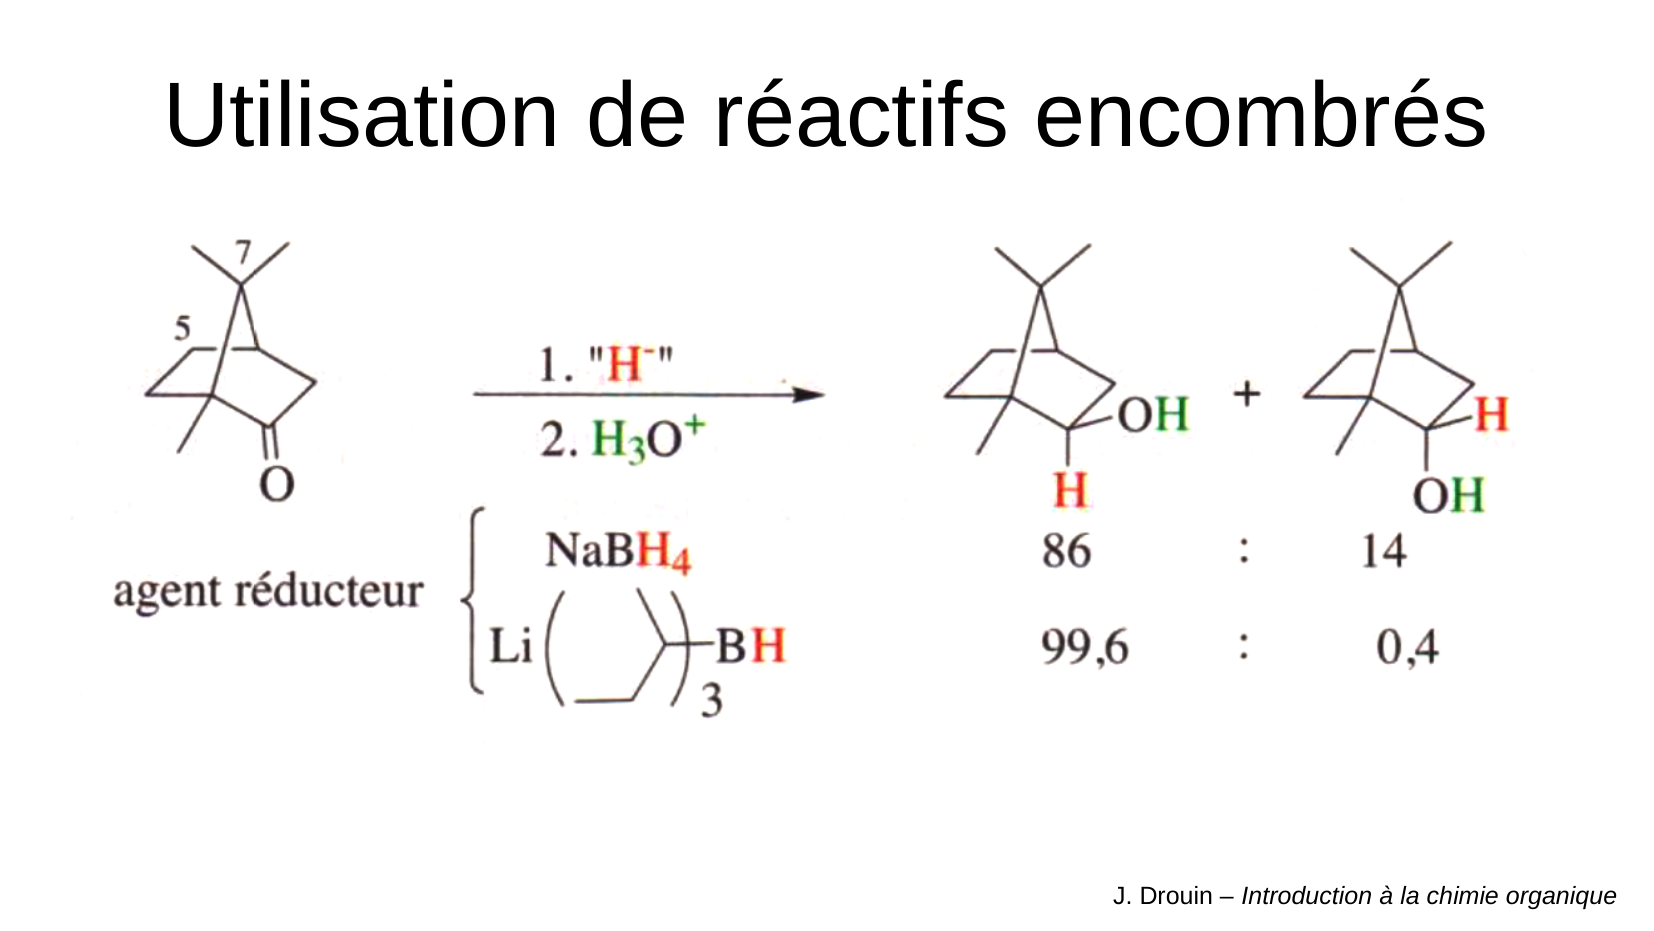

# Utilisation de réactifs encombrés
J. Drouin – Introduction à la chimie organique